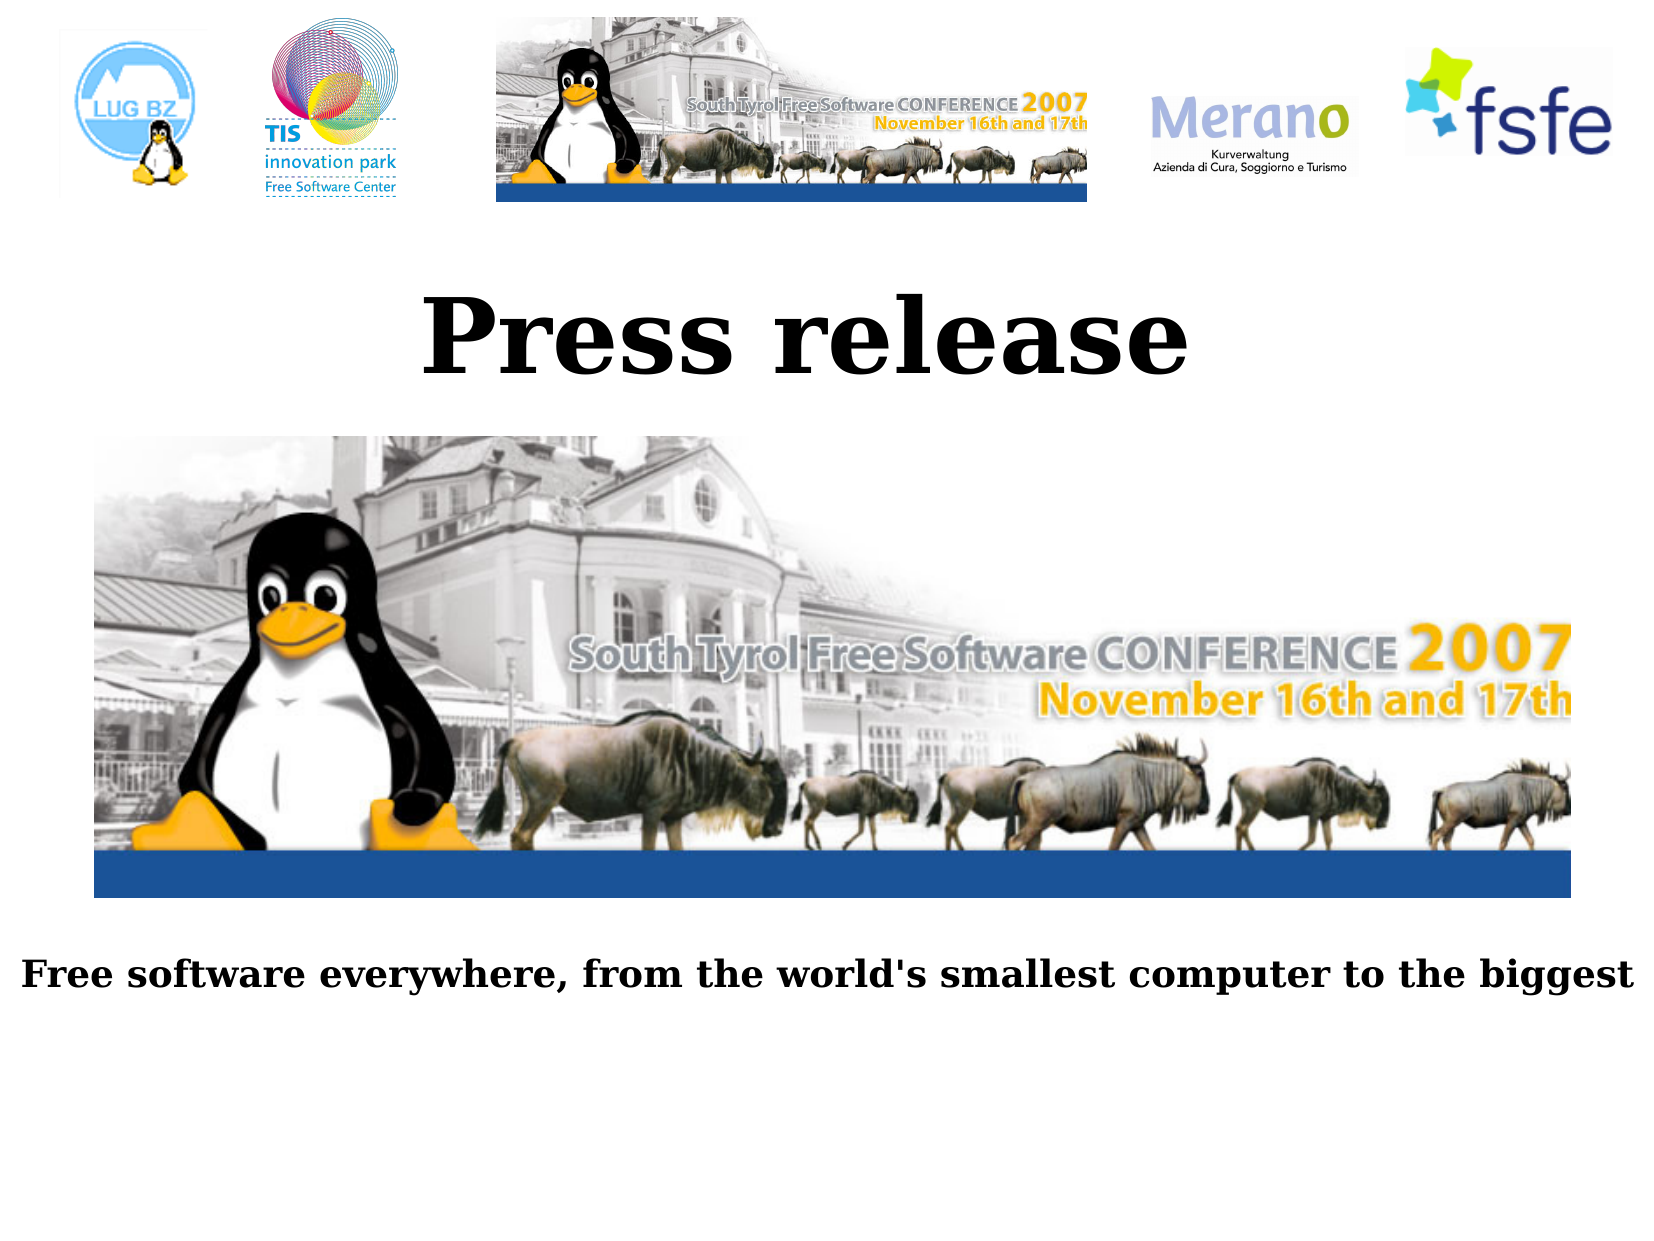

Press release
Free software everywhere, from the world's smallest computer to the biggest